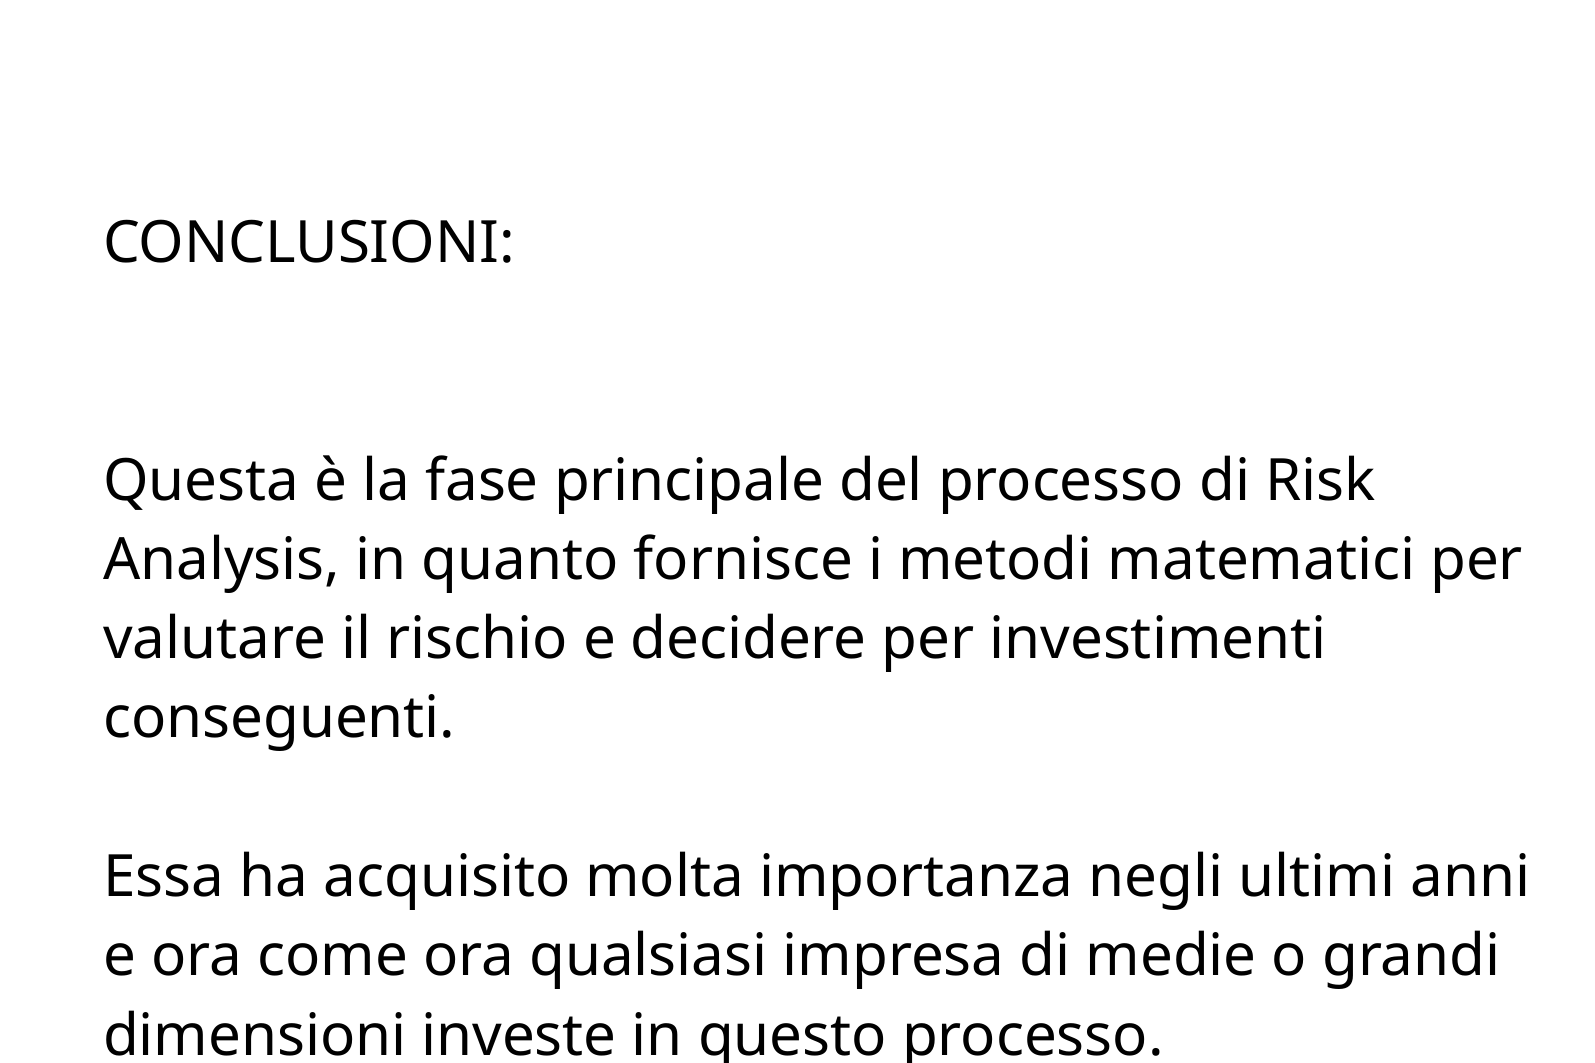

CONCLUSIONI:
Questa è la fase principale del processo di Risk Analysis, in quanto fornisce i metodi matematici per valutare il rischio e decidere per investimenti conseguenti.
Essa ha acquisito molta importanza negli ultimi anni e ora come ora qualsiasi impresa di medie o grandi dimensioni investe in questo processo.